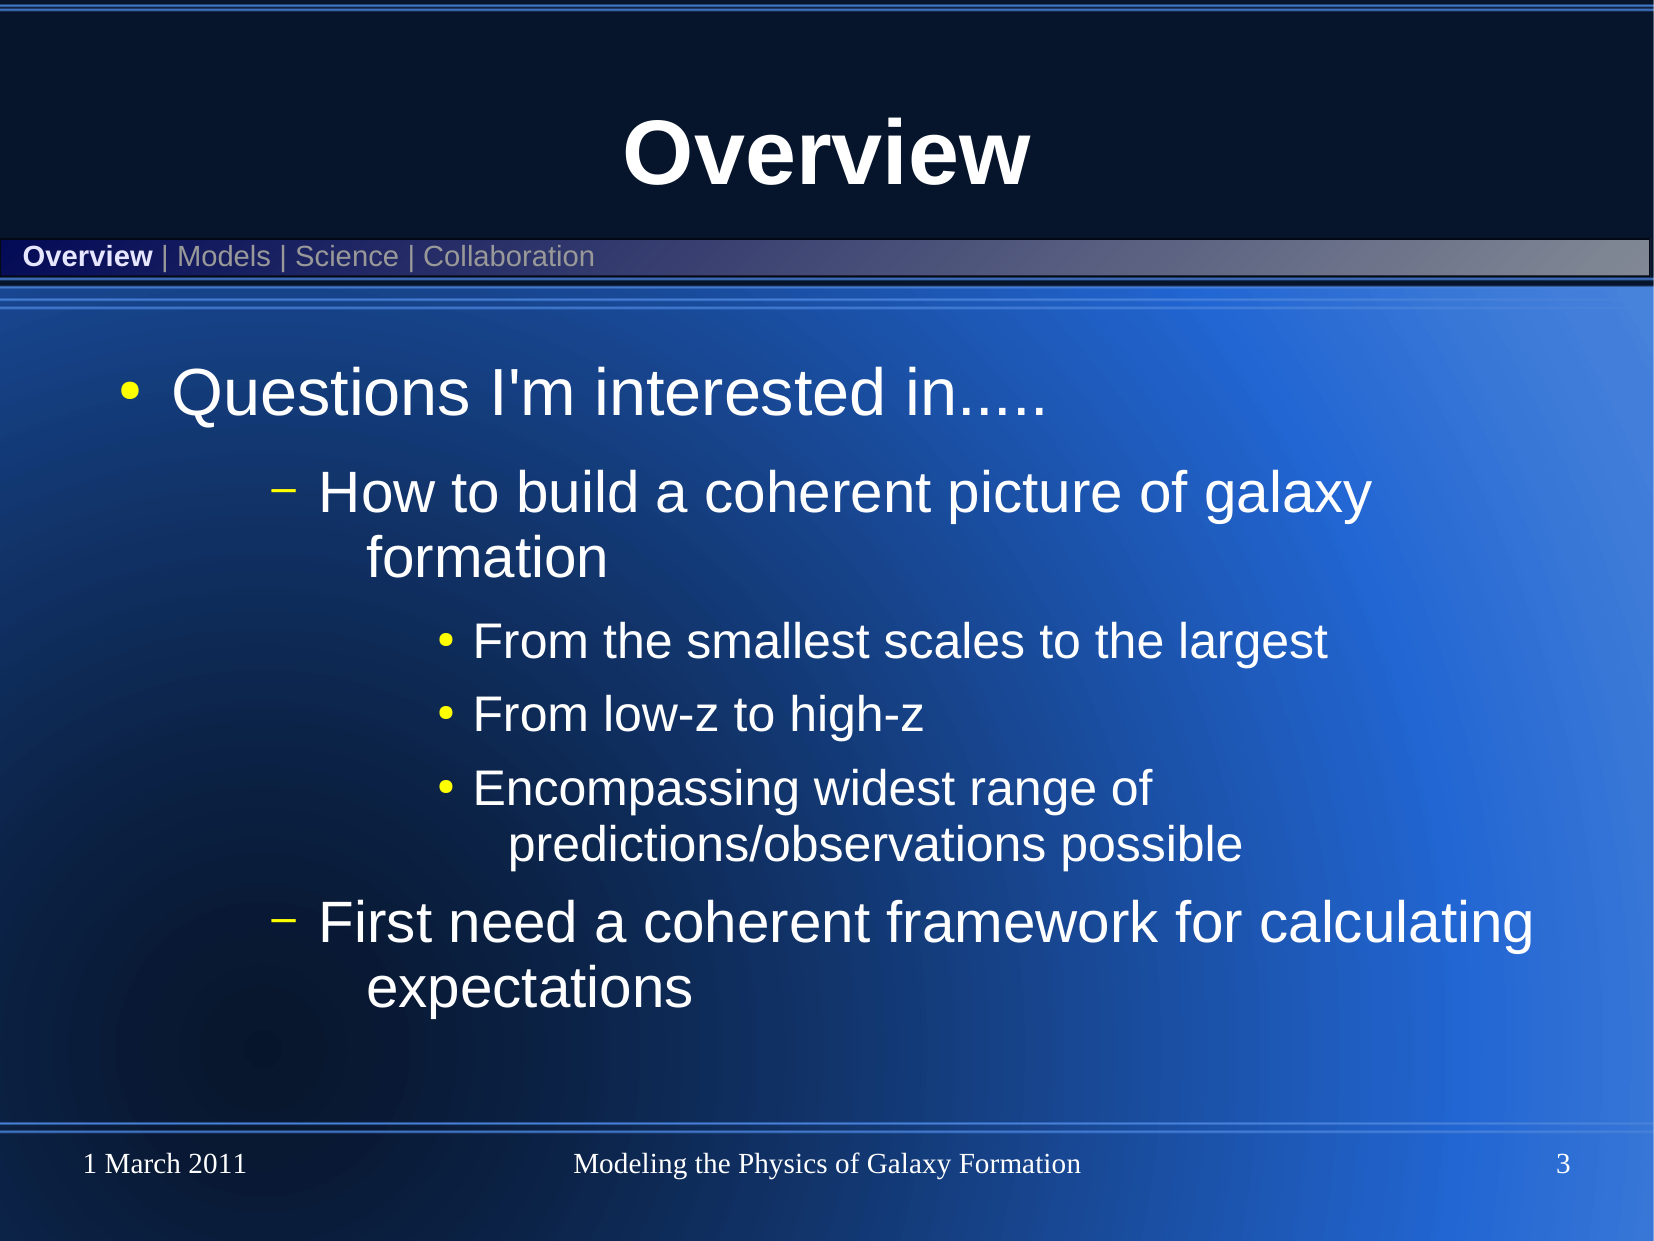

# Overview
Overview | Models | Science | Collaboration
Questions I'm interested in.....
How to build a coherent picture of galaxy formation
From the smallest scales to the largest
From low-z to high-z
Encompassing widest range of predictions/observations possible
First need a coherent framework for calculating expectations
1 March 2011
Modeling the Physics of Galaxy Formation
3